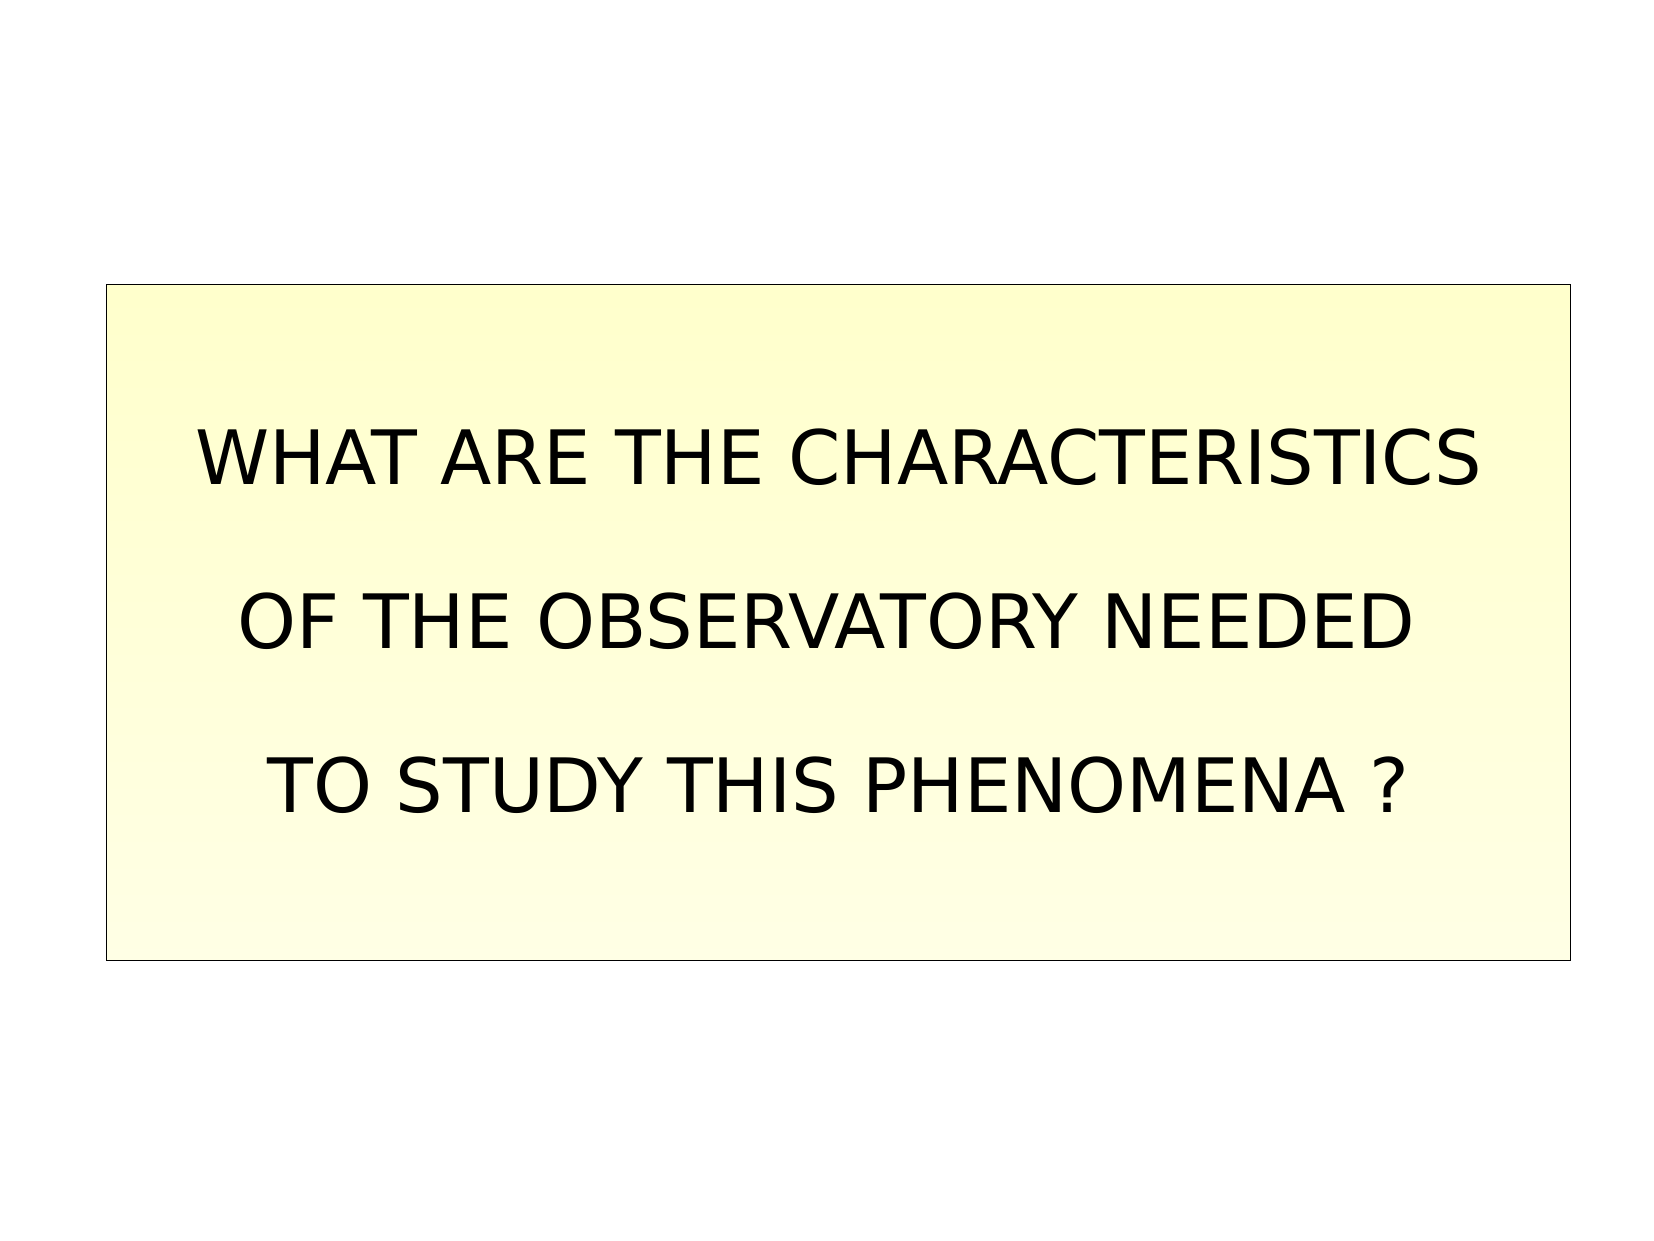

WHAT ARE THE CHARACTERISTICS
OF THE OBSERVATORY NEEDED
TO STUDY THIS PHENOMENA ?